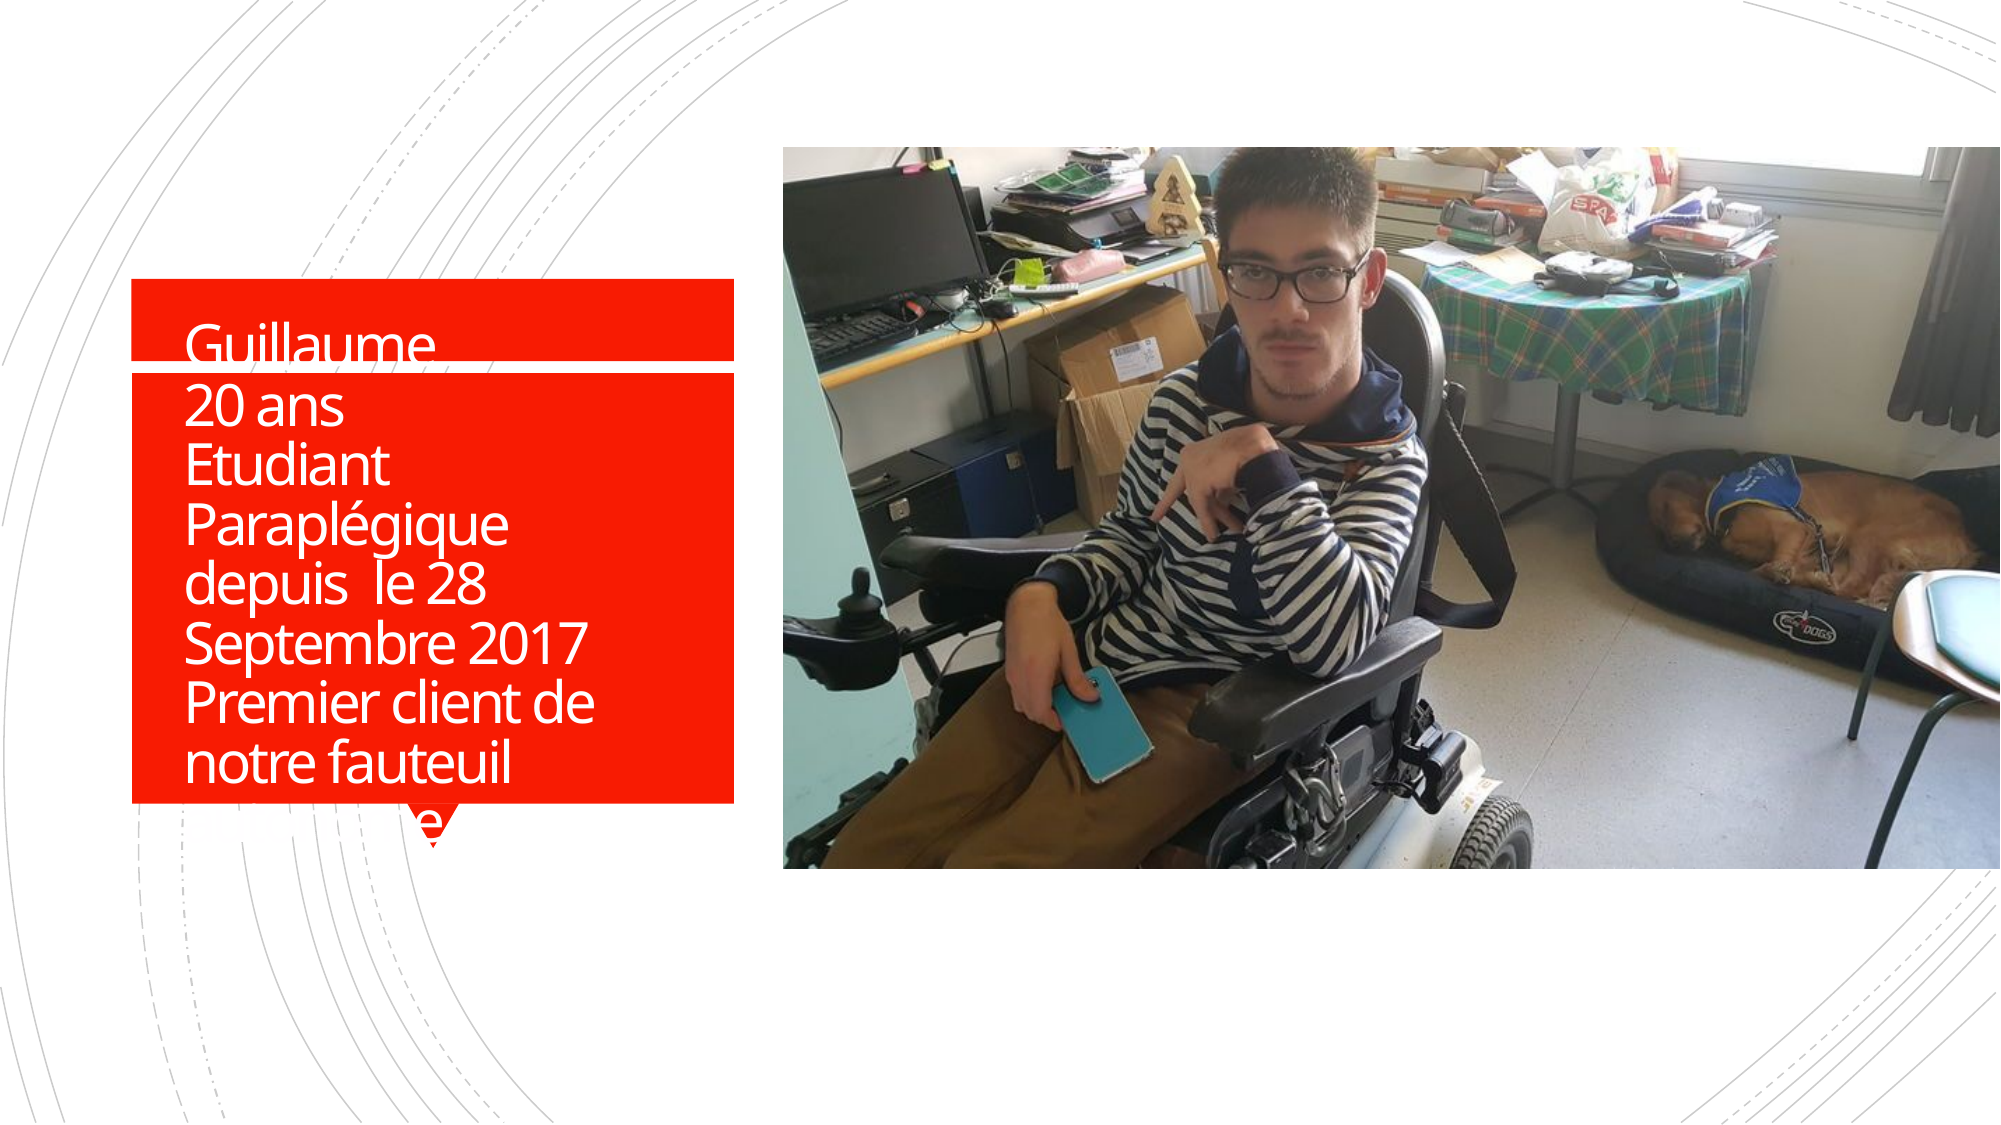

# Guillaume 20 ans Etudiant Paraplégique depuis le 28 Septembre 2017 Premier client de notre fauteuil autonome